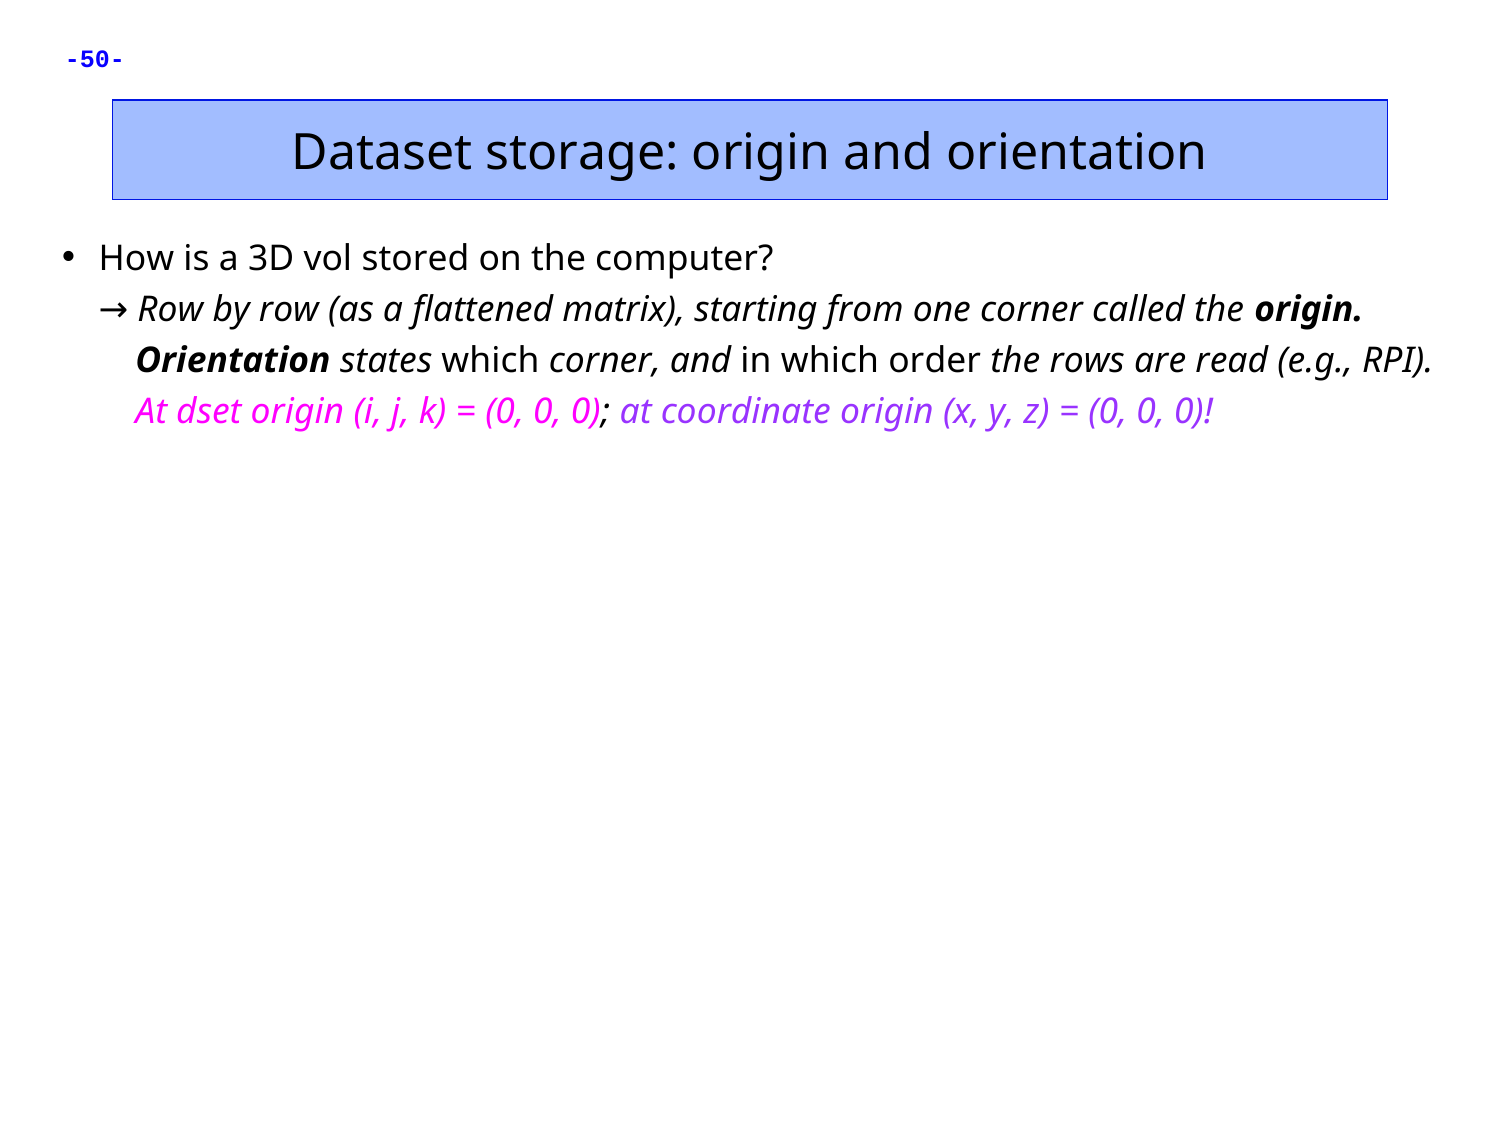

Dataset storage: origin and orientation
How is a 3D vol stored on the computer?
→ Row by row (as a flattened matrix), starting from one corner called the origin.
 Orientation states which corner, and in which order the rows are read (e.g., RPI).
 At dset origin (i, j, k) = (0, 0, 0); at coordinate origin (x, y, z) = (0, 0, 0)!